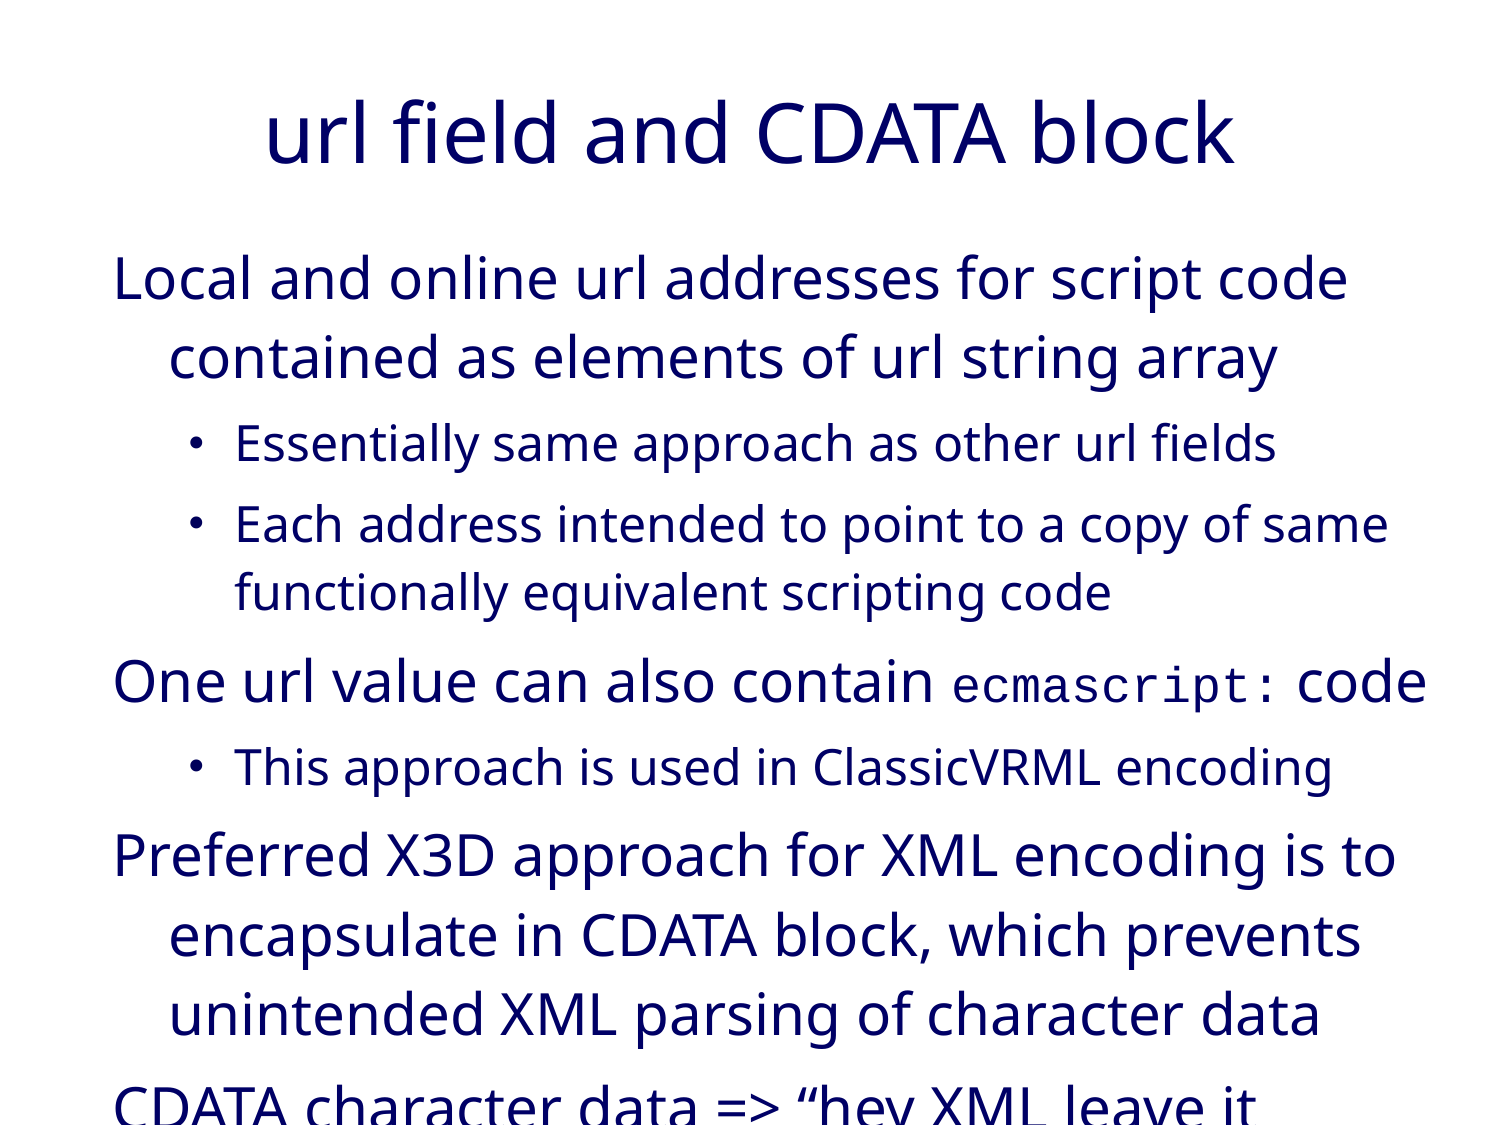

# url field and CDATA block
Local and online url addresses for script code contained as elements of url string array
Essentially same approach as other url fields
Each address intended to point to a copy of same functionally equivalent scripting code
One url value can also contain ecmascript: code
This approach is used in ClassicVRML encoding
Preferred X3D approach for XML encoding is to encapsulate in CDATA block, which prevents unintended XML parsing of character data
CDATA character data => “hey XML leave it alone!!”